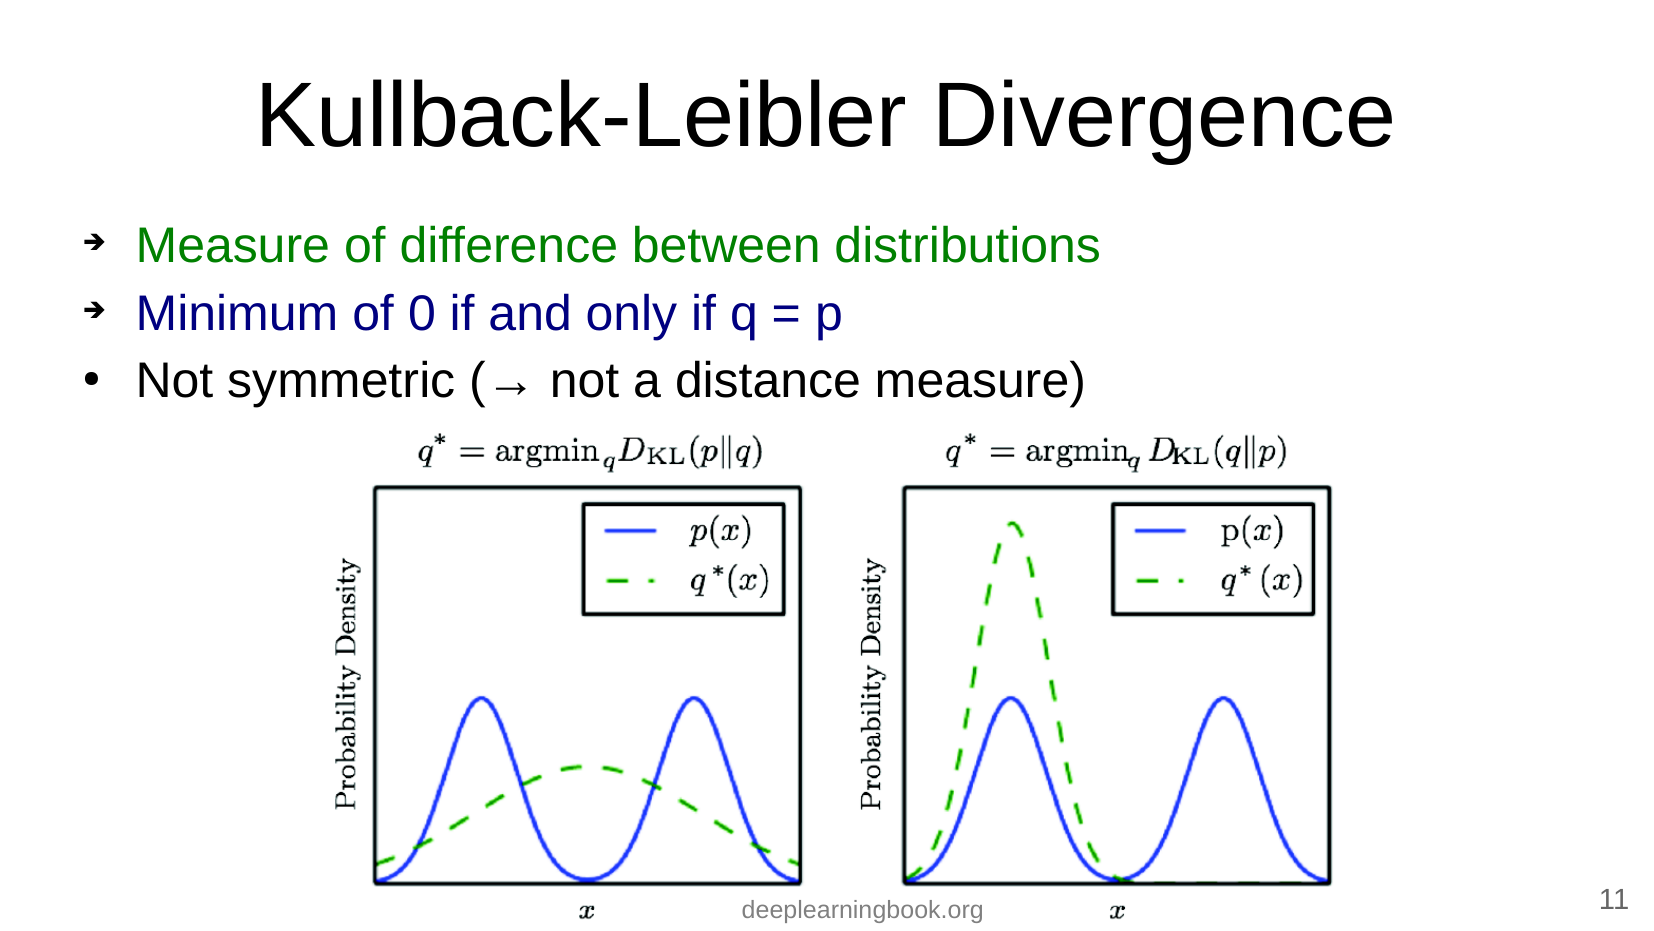

# Kullback-Leibler Divergence
Measure of difference between distributions
Minimum of 0 if and only if q = p
Not symmetric (→ not a distance measure)
deeplearningbook.org